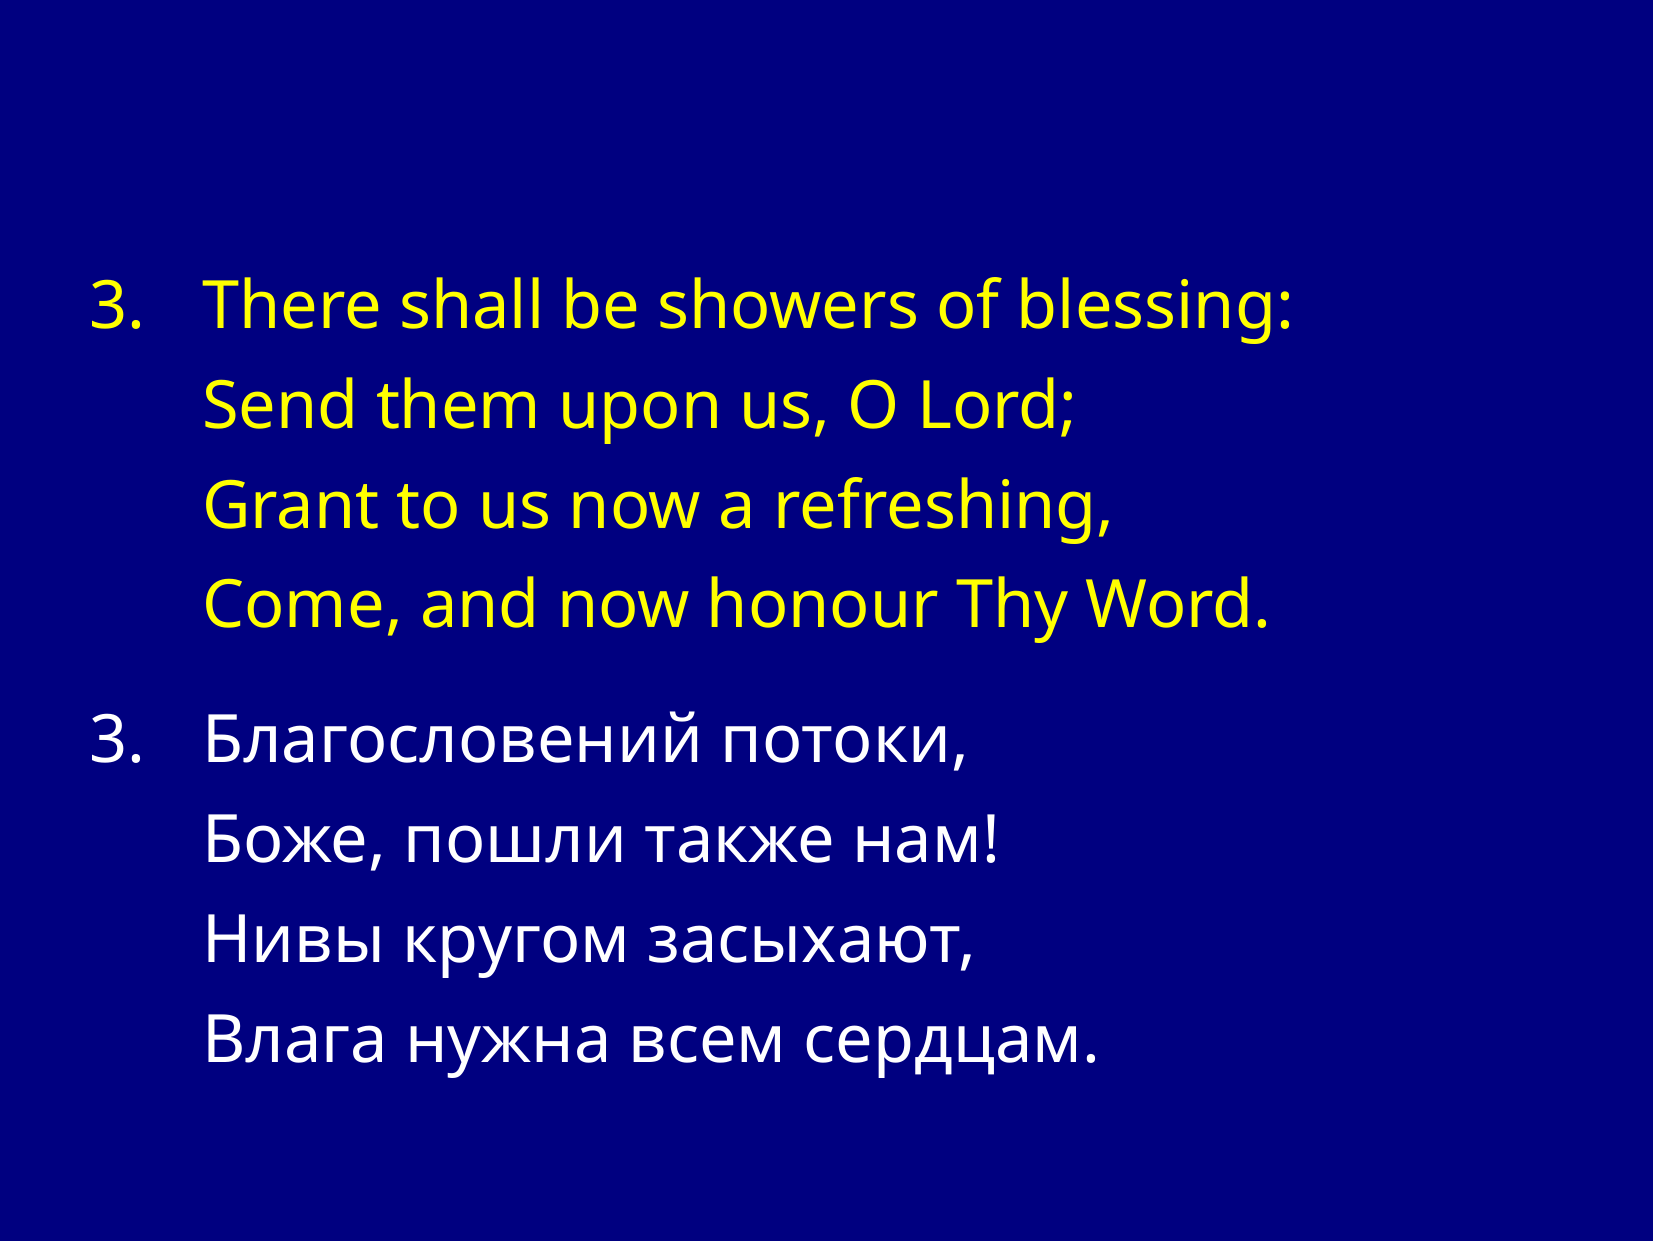

3.	There shall be showers of blessing:
	Send them upon us, O Lord;
	Grant to us now a refreshing,
	Come, and now honour Thy Word.
3.	Благословений потоки,
	Боже, пошли также нам!
	Нивы кругом засыхают,
	Влага нужна всем сердцам.